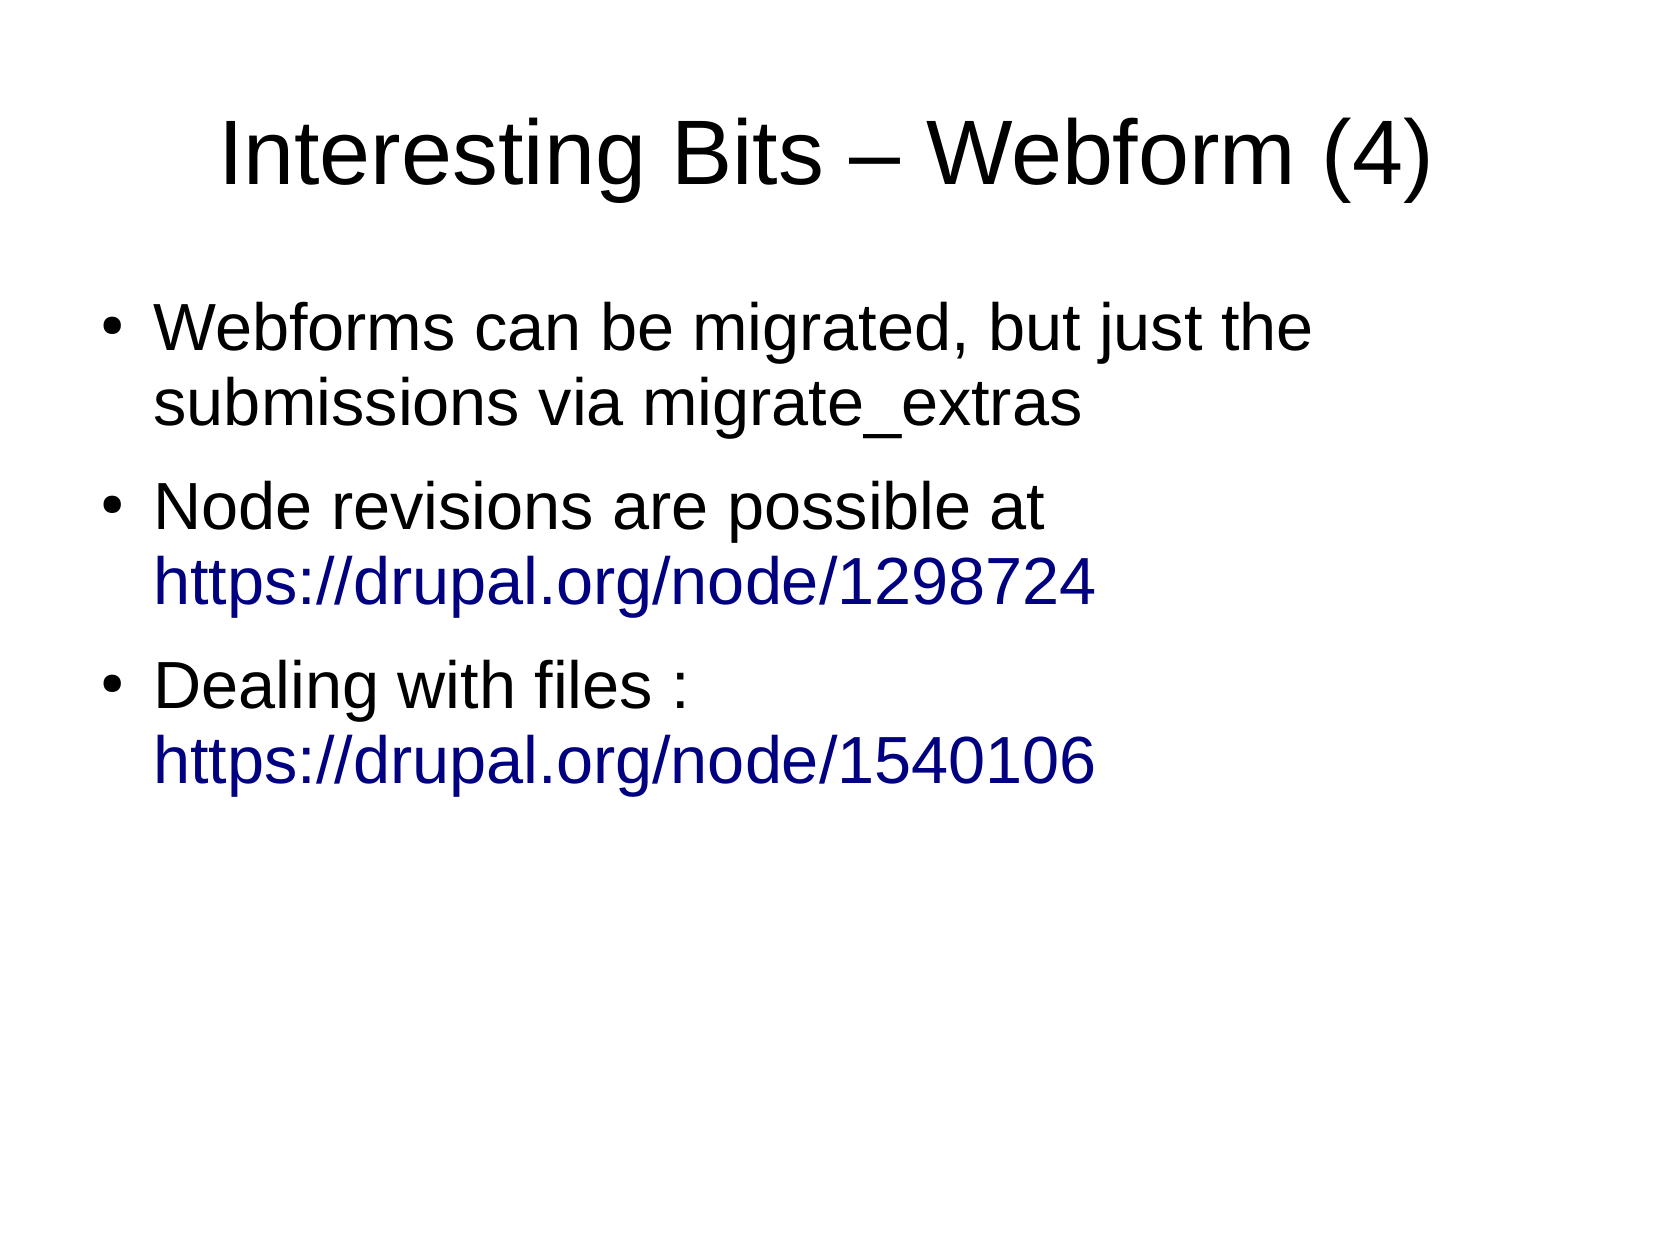

# Interesting Bits – Webform (4)
Webforms can be migrated, but just the submissions via migrate_extras
Node revisions are possible at https://drupal.org/node/1298724
Dealing with files : https://drupal.org/node/1540106